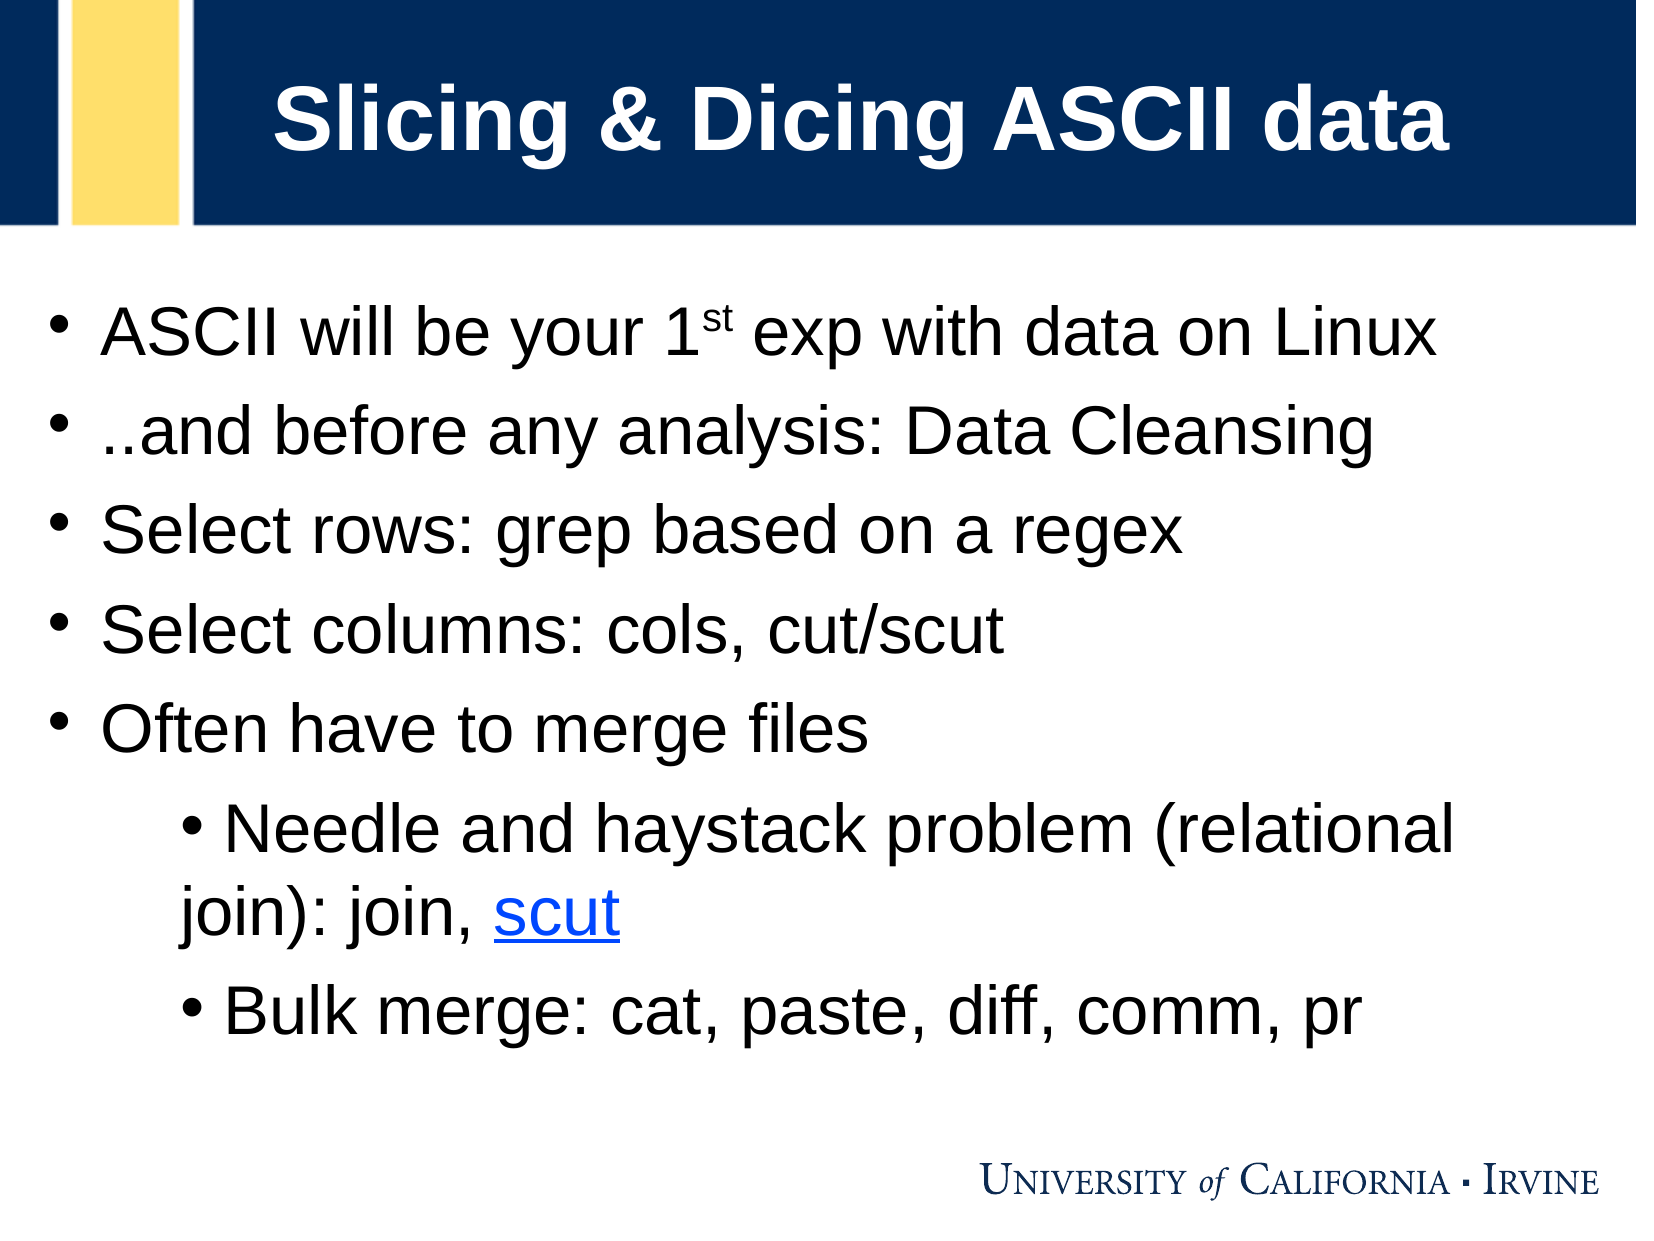

# Slicing & Dicing ASCII data
ASCII will be your 1st exp with data on Linux
..and before any analysis: Data Cleansing
Select rows: grep based on a regex
Select columns: cols, cut/scut
Often have to merge files
 Needle and haystack problem (relational join): join, scut
 Bulk merge: cat, paste, diff, comm, pr